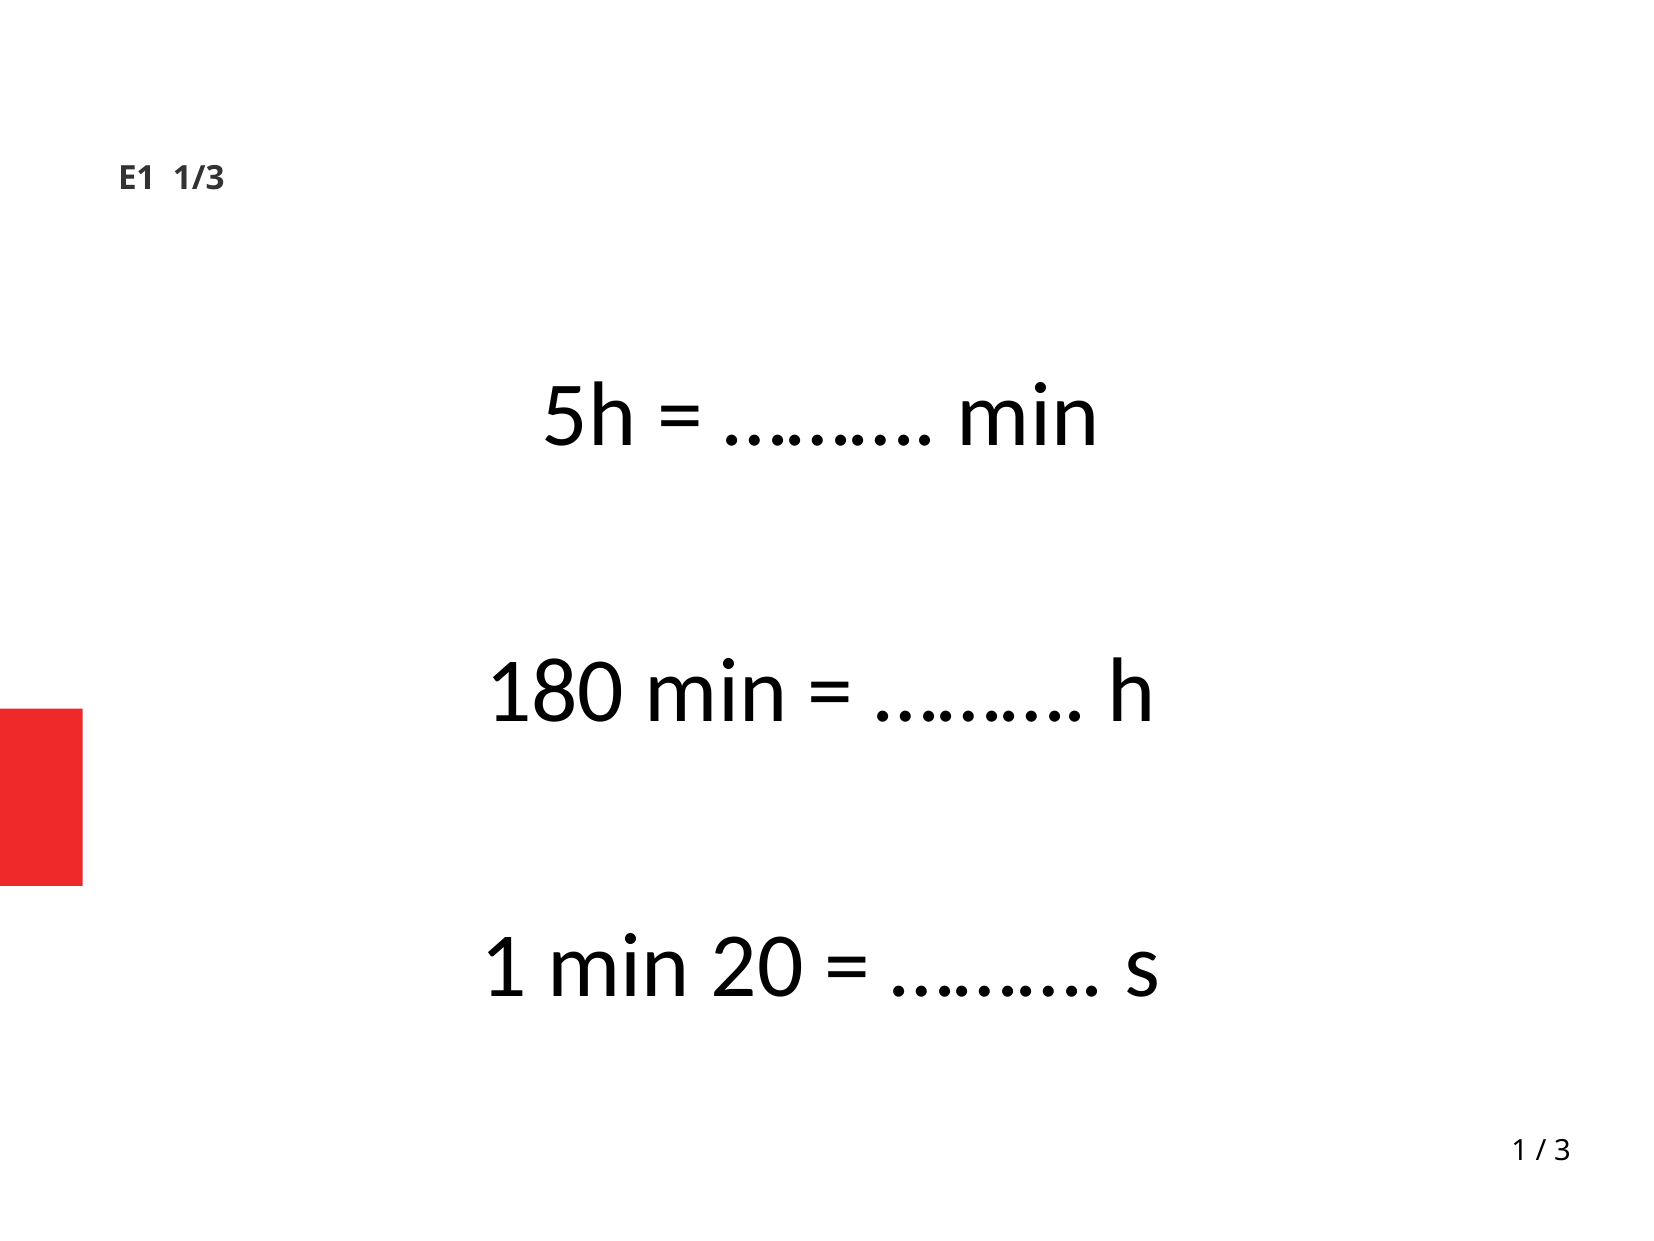

# E1 1/3
5h = ………. min
180 min = ………. h
1 min 20 = ………. s
1